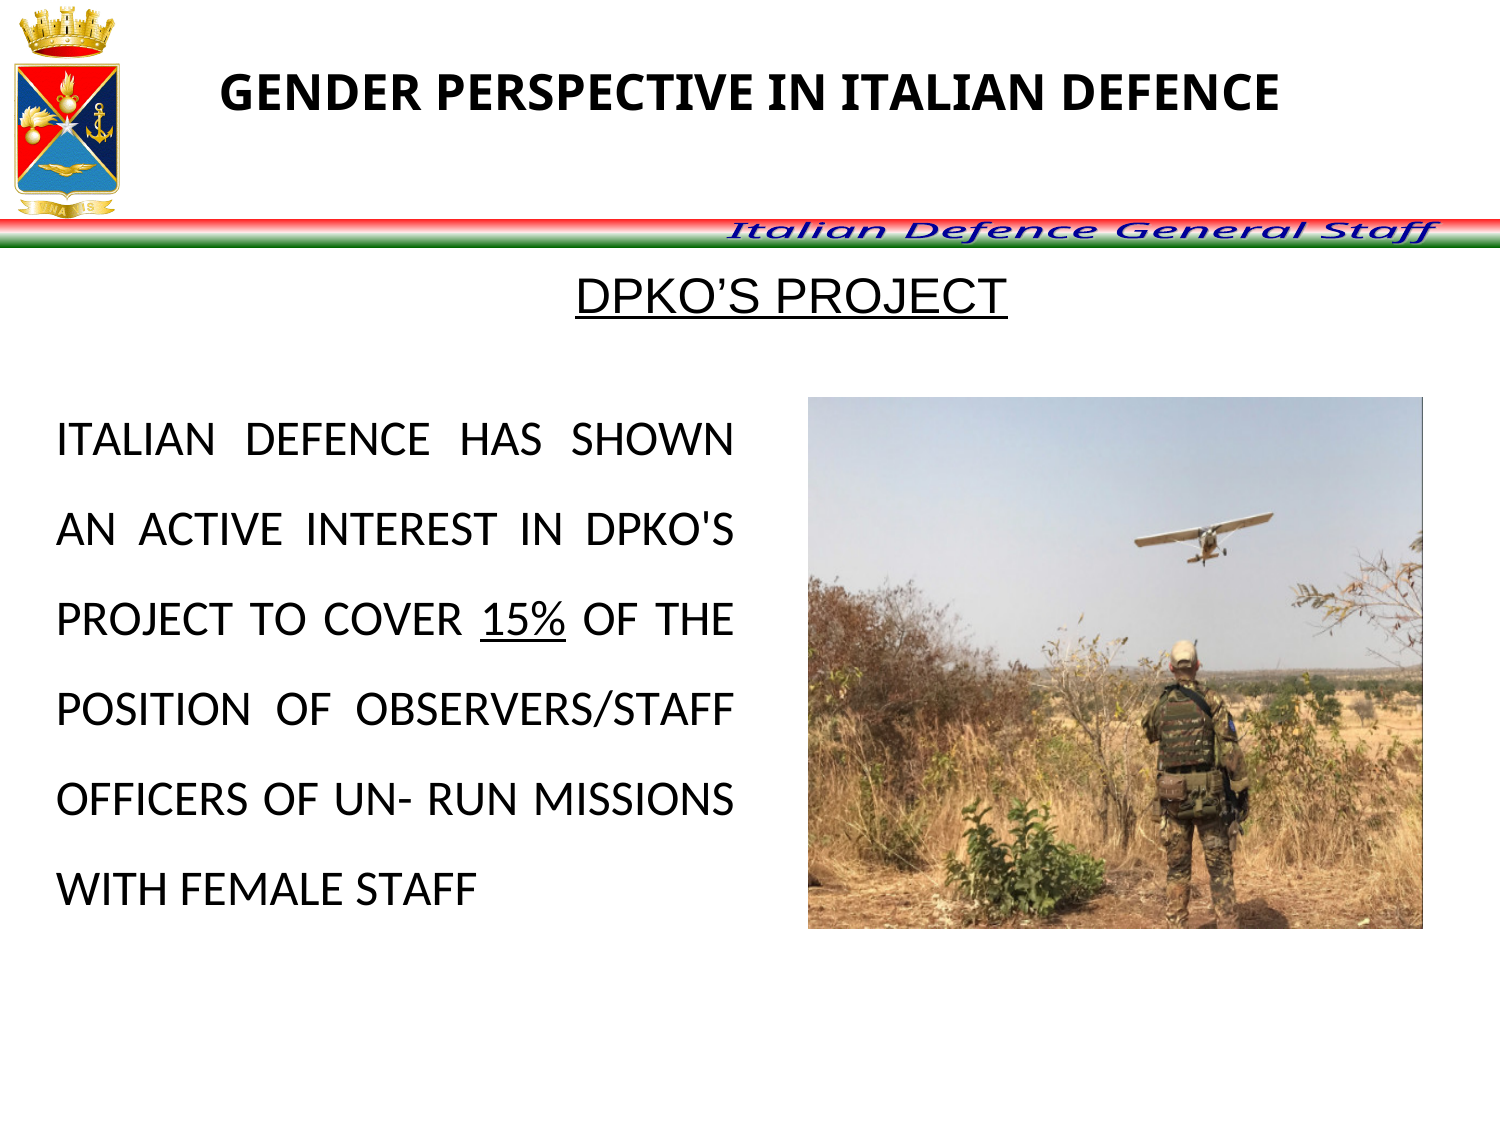

GENDER PERSPECTIVE IN ITALIAN DEFENCE
DPKO’S PROJECT
ITALIAN DEFENCE HAS SHOWN AN ACTIVE INTEREST IN DPKO'S PROJECT TO COVER 15% OF THE POSITION OF OBSERVERS/STAFF OFFICERS OF UN- RUN MISSIONS WITH FEMALE STAFF